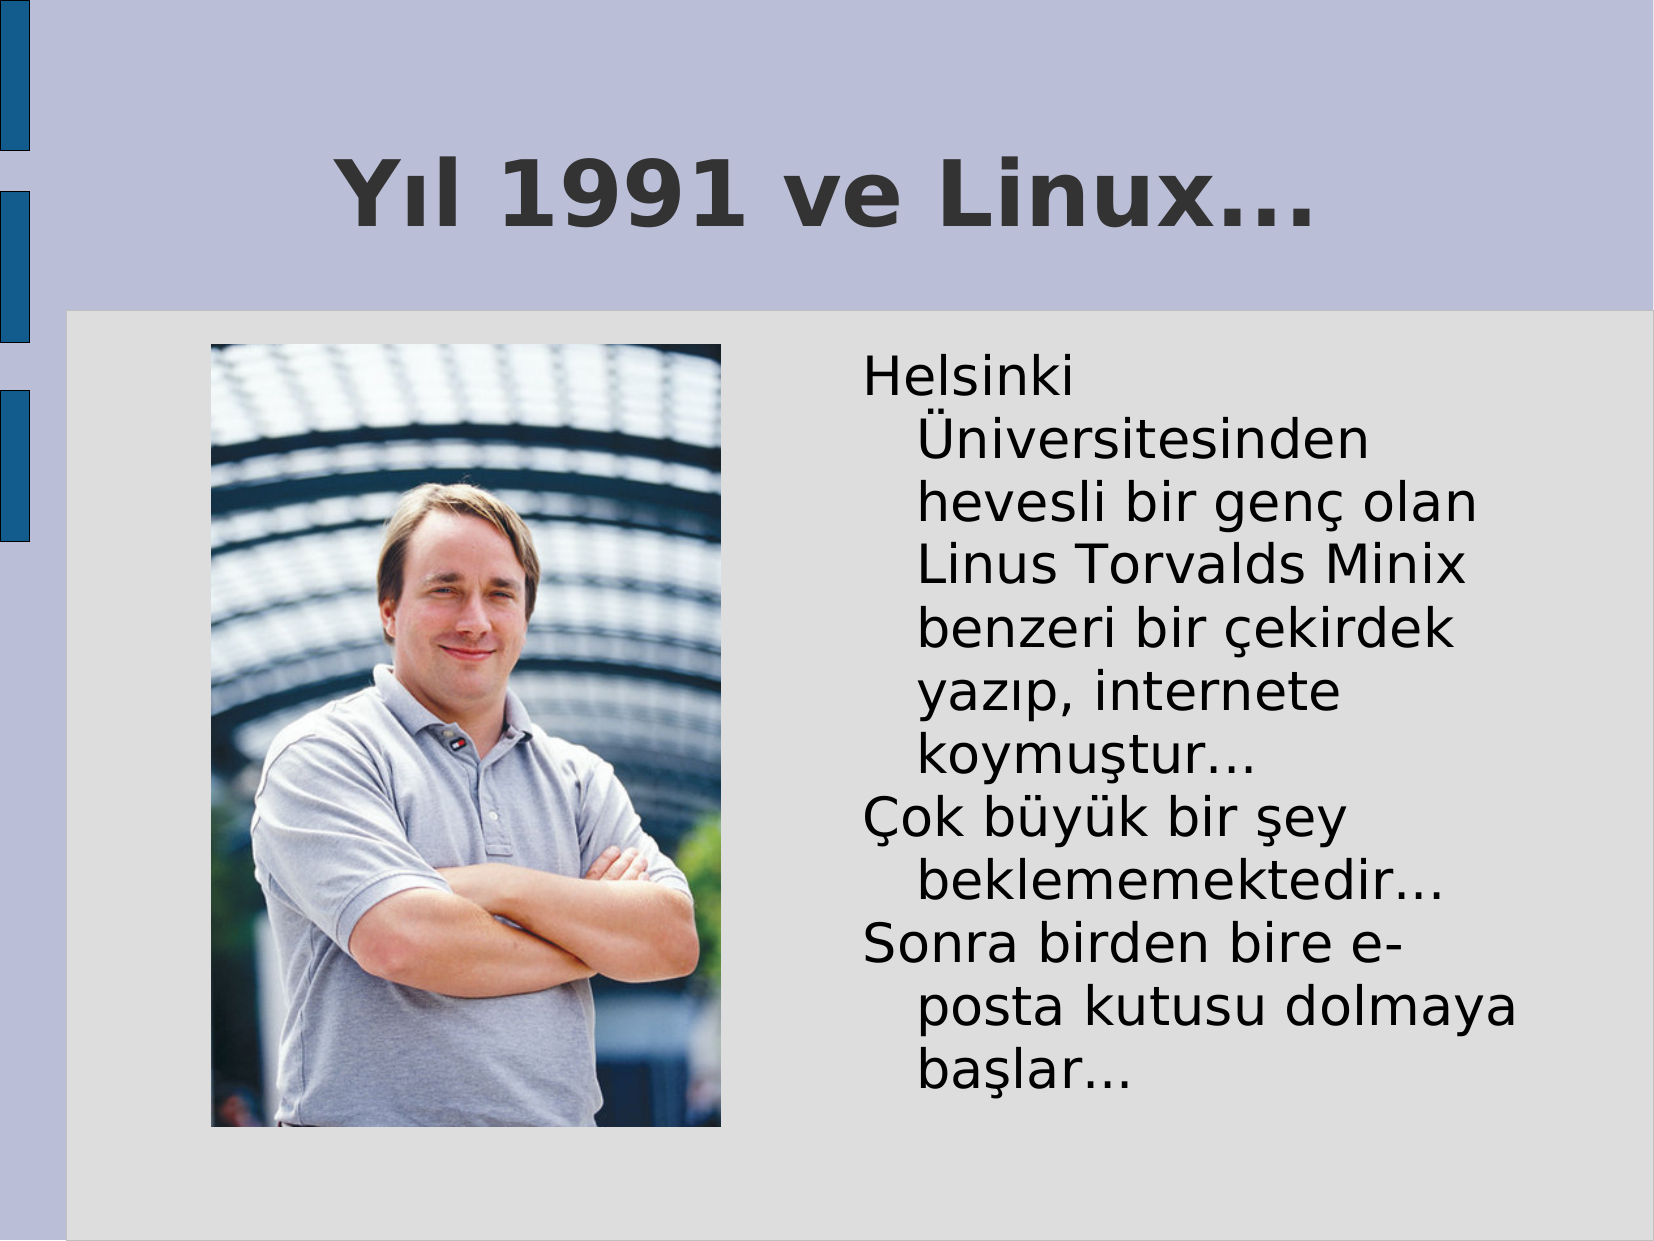

# Yıl 1991 ve Linux...
Helsinki Üniversitesinden hevesli bir genç olan Linus Torvalds Minix benzeri bir çekirdek yazıp, internete koymuştur...
Çok büyük bir şey beklememektedir...
Sonra birden bire e-posta kutusu dolmaya başlar...